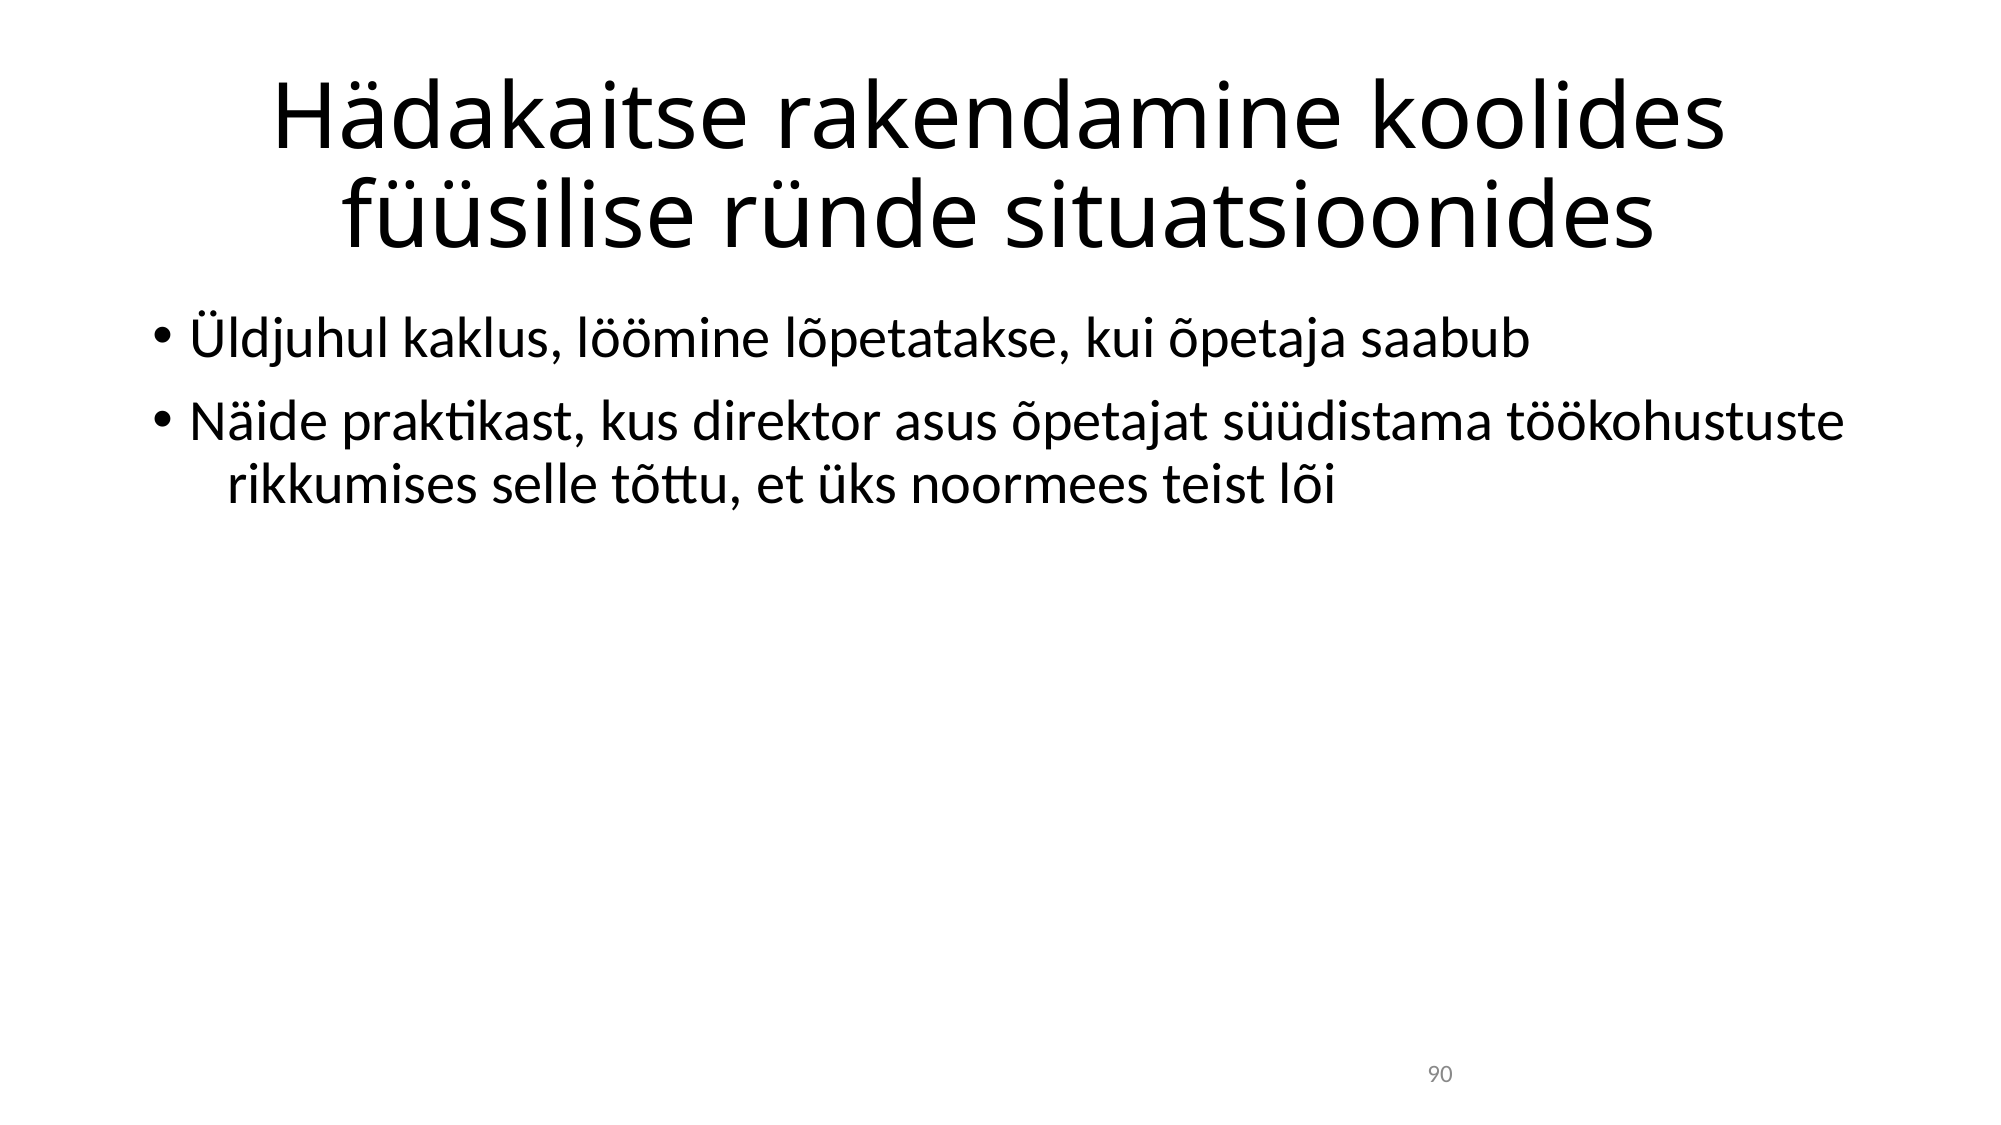

# Hädakaitse rakendamine koolides füüsilise ründe situatsioonides
Üldjuhul kaklus, löömine lõpetatakse, kui õpetaja saabub
Näide praktikast, kus direktor asus õpetajat süüdistama töökohustuste rikkumises selle tõttu, et üks noormees teist lõi
90